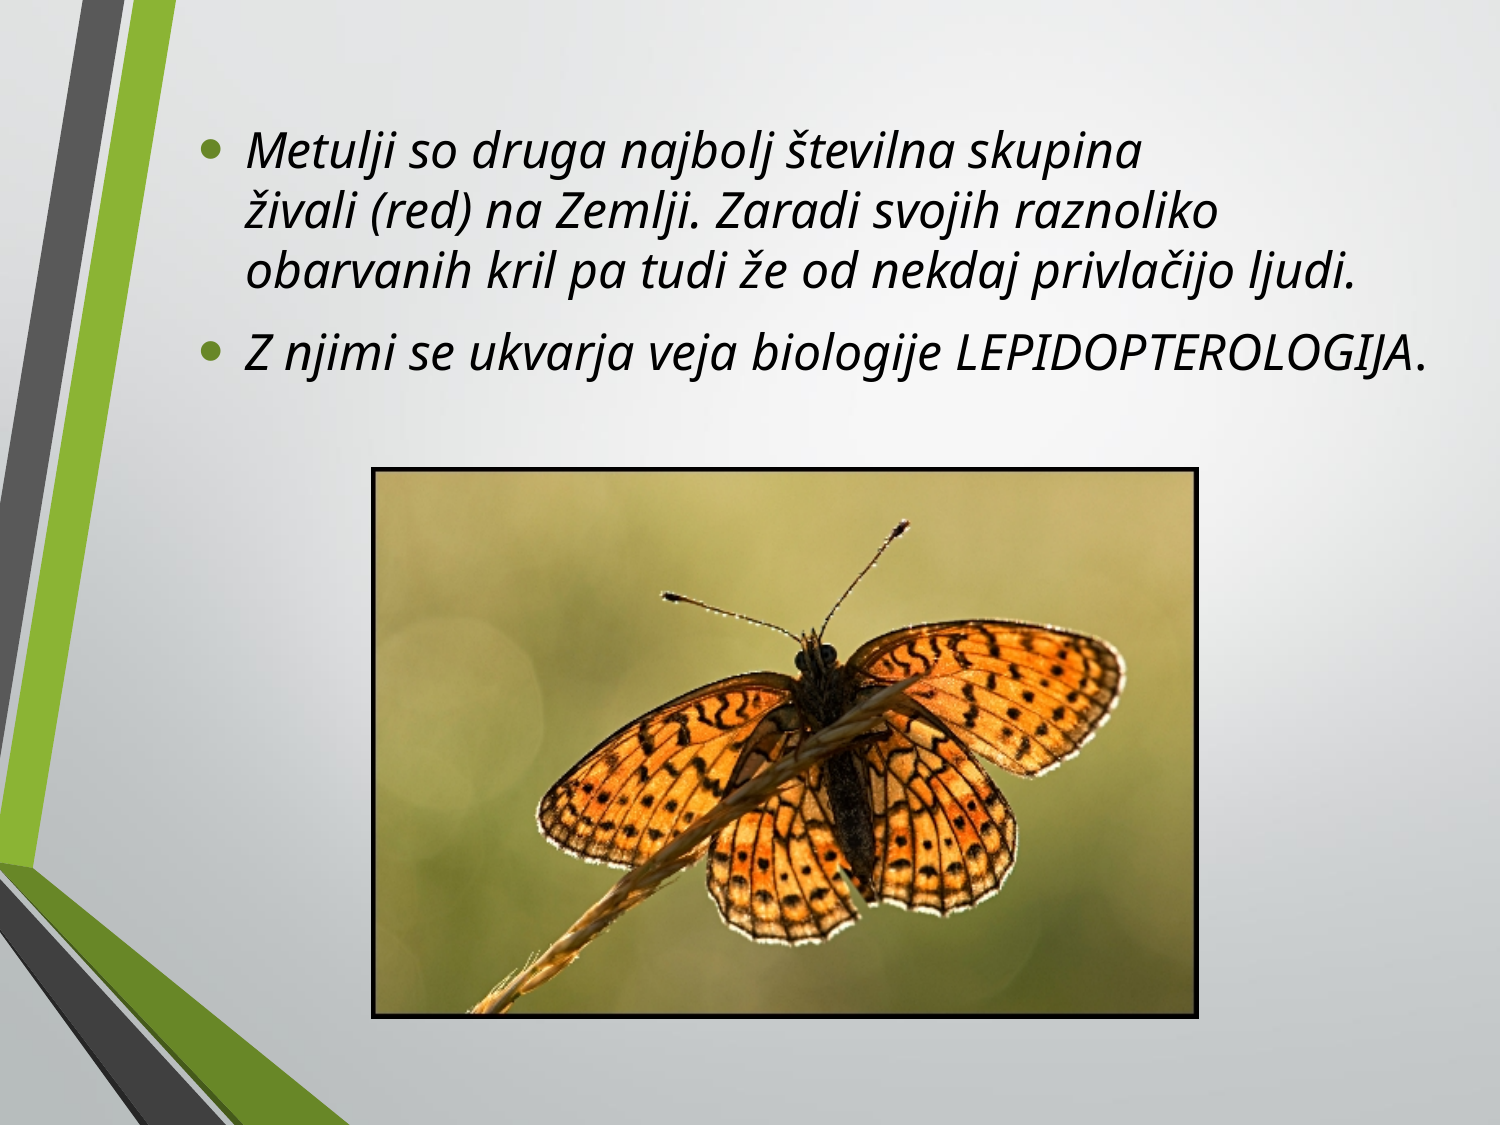

# Metulji so druga najbolj številna skupina živali (red) na Zemlji. Zaradi svojih raznoliko obarvanih kril pa tudi že od nekdaj privlačijo ljudi.
Z njimi se ukvarja veja biologije LEPIDOPTEROLOGIJA.